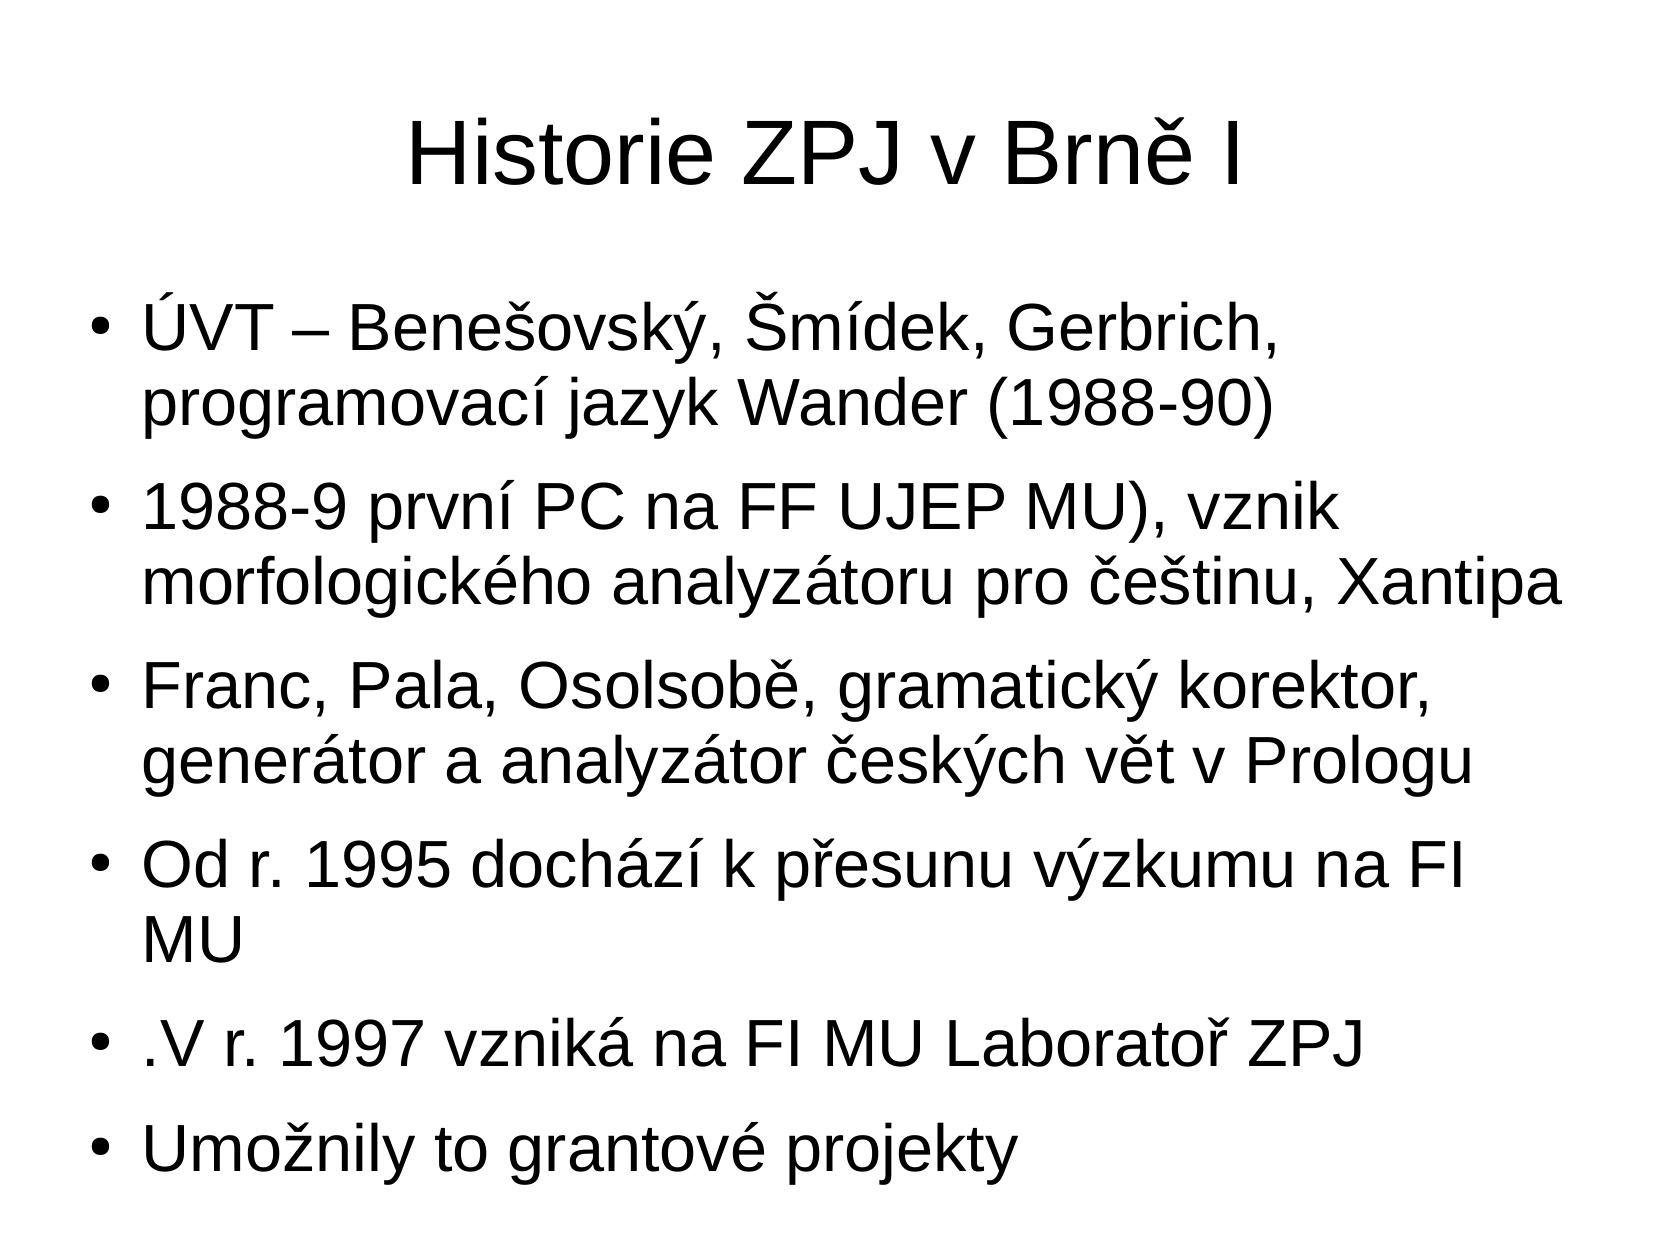

# Historie ZPJ v Brně I
ÚVT – Benešovský, Šmídek, Gerbrich, programovací jazyk Wander (1988-90)
1988-9 první PC na FF UJEP MU), vznik morfologického analyzátoru pro češtinu, Xantipa
Franc, Pala, Osolsobě, gramatický korektor, generátor a analyzátor českých vět v Prologu
Od r. 1995 dochází k přesunu výzkumu na FI MU
.V r. 1997 vzniká na FI MU Laboratoř ZPJ
Umožnily to grantové projekty